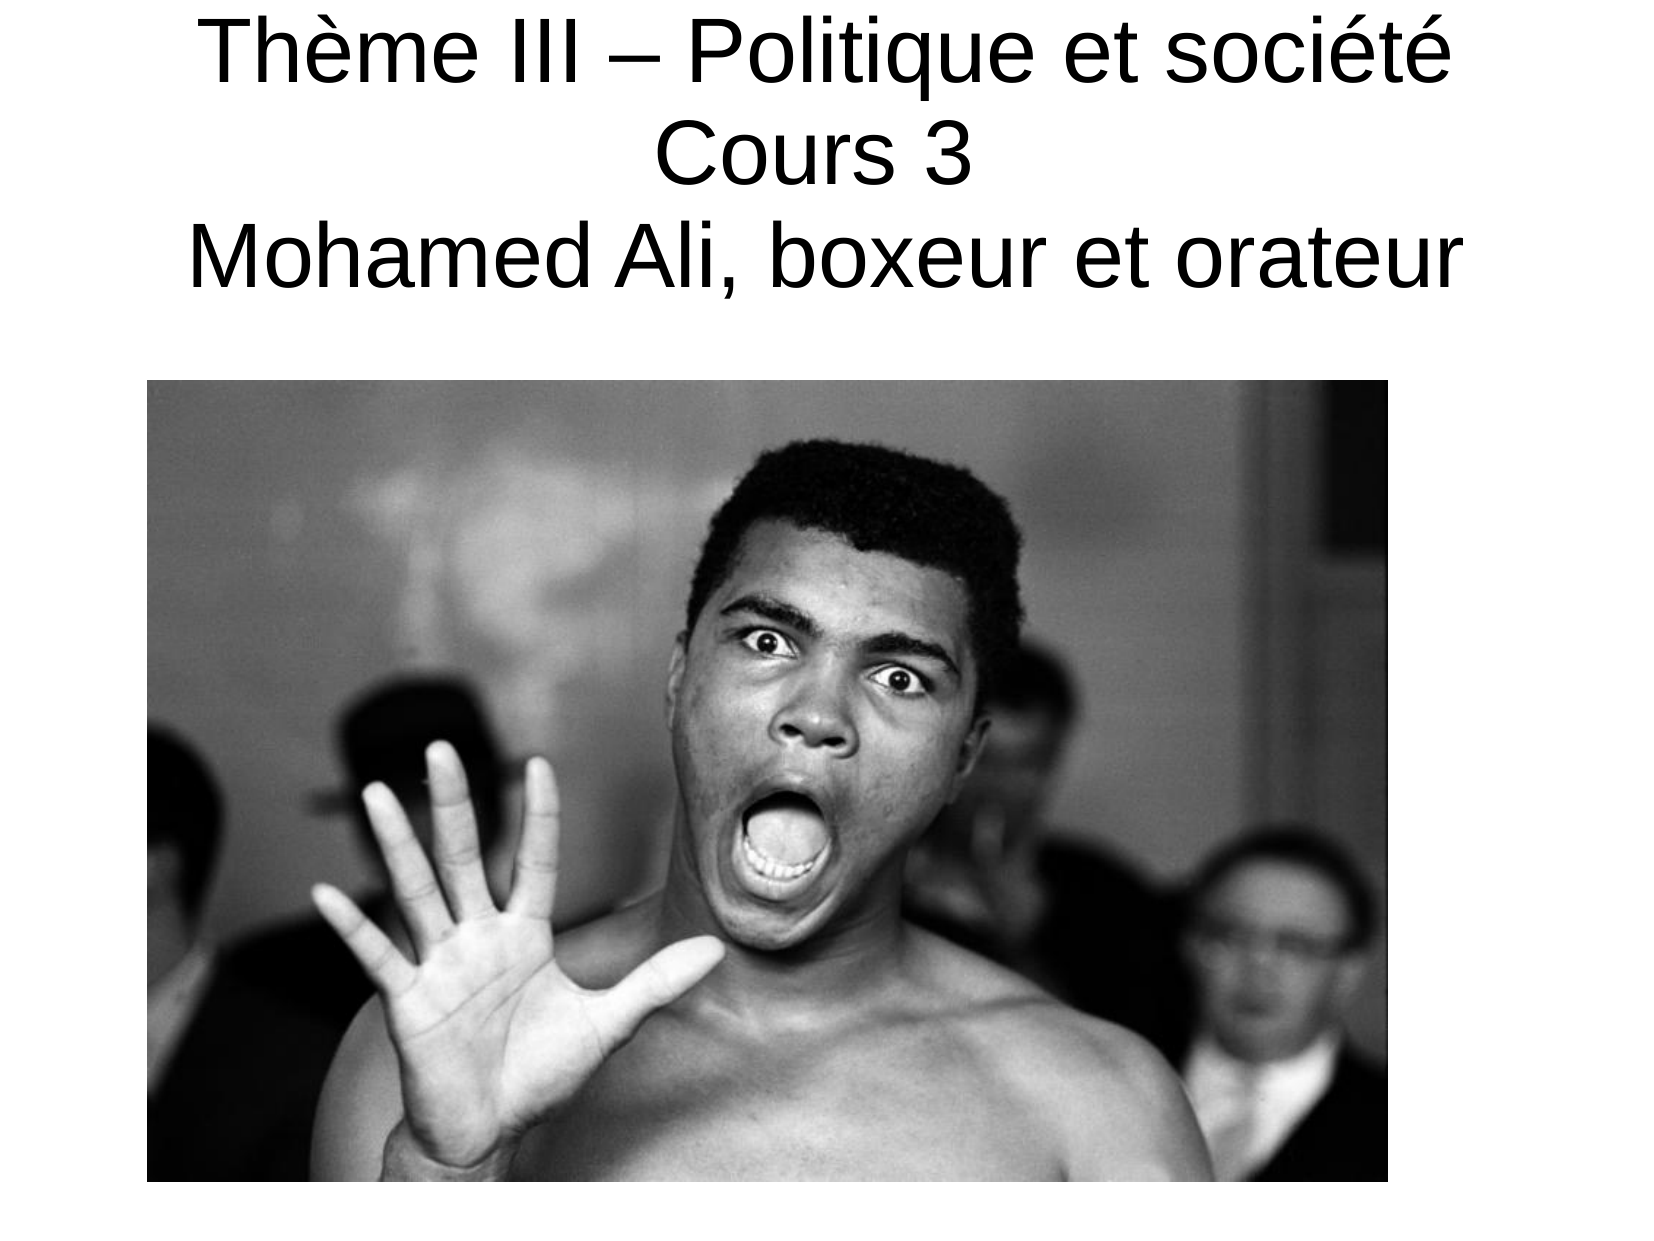

# Thème III – Politique et société Cours 3 Mohamed Ali, boxeur et orateur